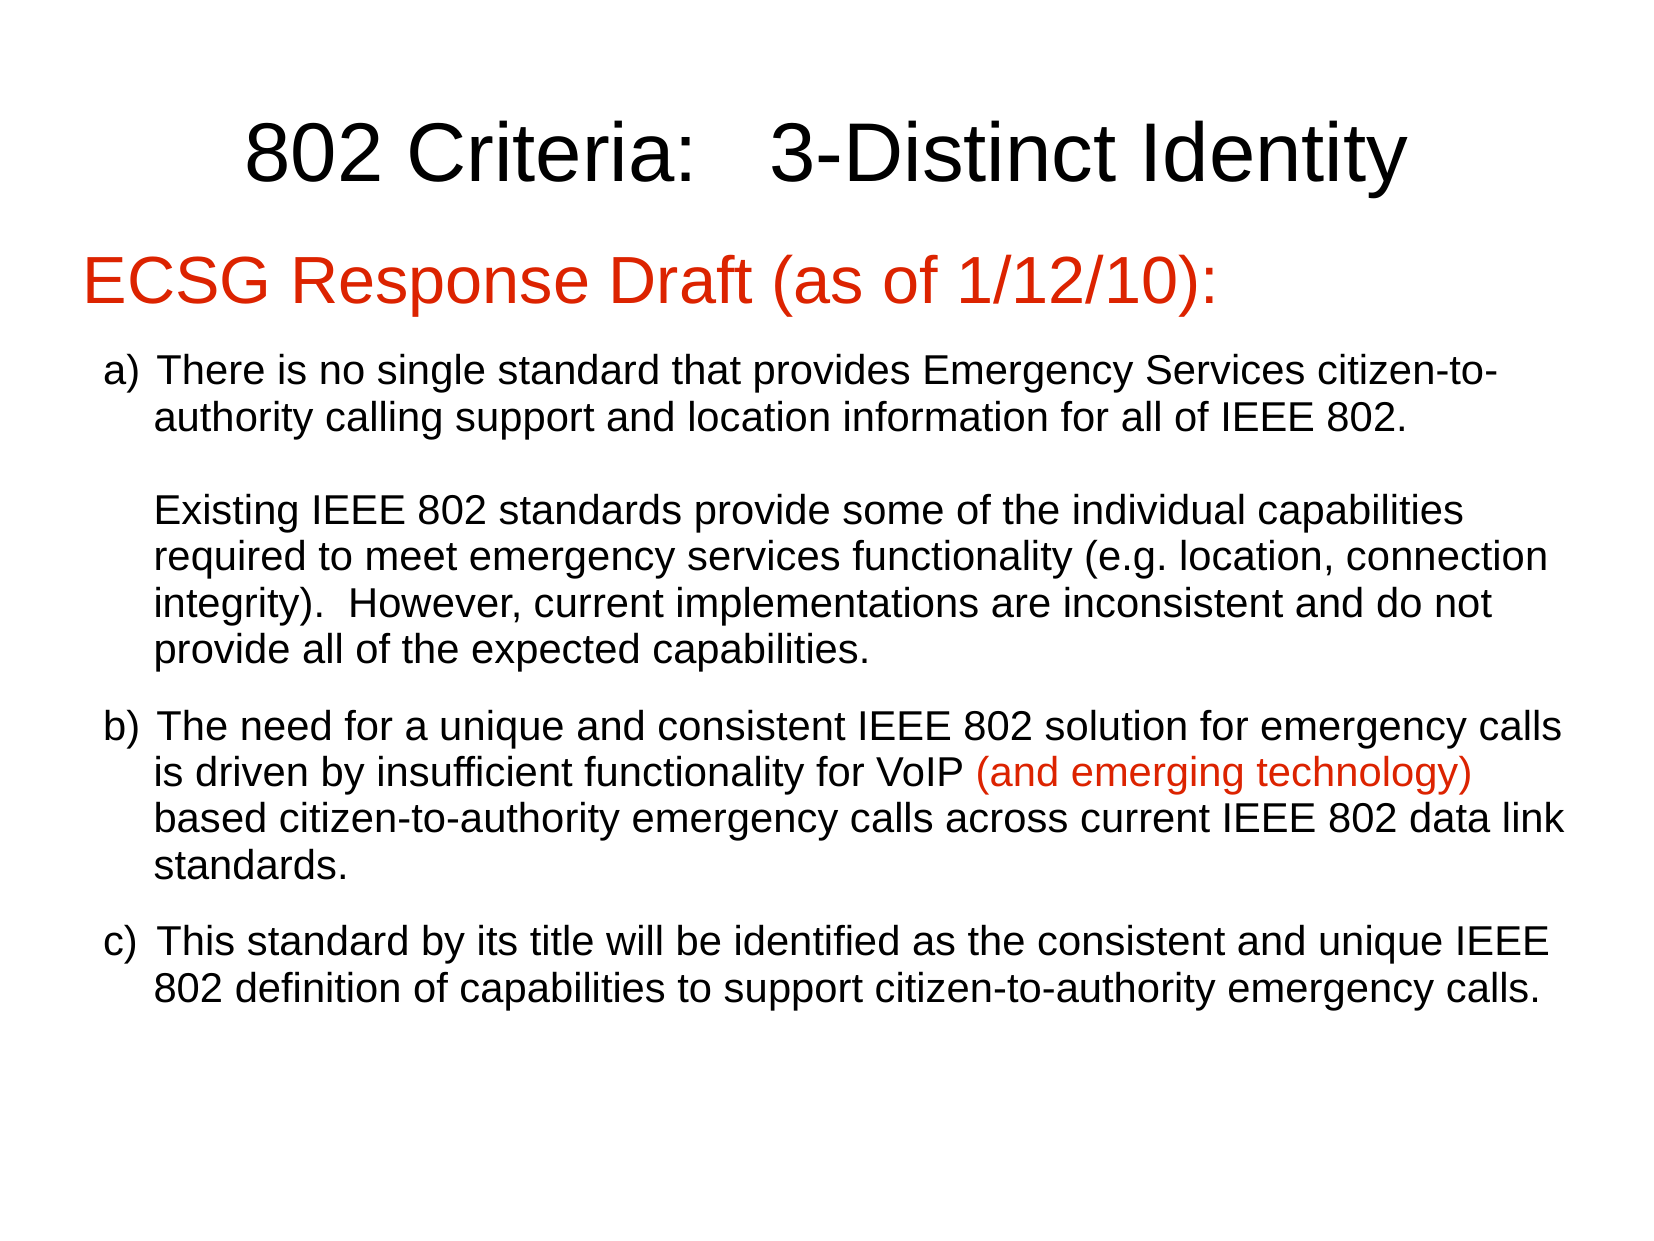

# 802 Criteria:	3-Distinct Identity
ECSG Response Draft (as of 1/12/10):
There is no single standard that provides Emergency Services citizen-to-authority calling support and location information for all of IEEE 802.
Existing IEEE 802 standards provide some of the individual capabilities required to meet emergency services functionality (e.g. location, connection integrity). However, current implementations are inconsistent and do not provide all of the expected capabilities.
The need for a unique and consistent IEEE 802 solution for emergency calls is driven by insufficient functionality for VoIP (and emerging technology) based citizen-to-authority emergency calls across current IEEE 802 data link standards.
This standard by its title will be identified as the consistent and unique IEEE 802 definition of capabilities to support citizen-to-authority emergency calls.